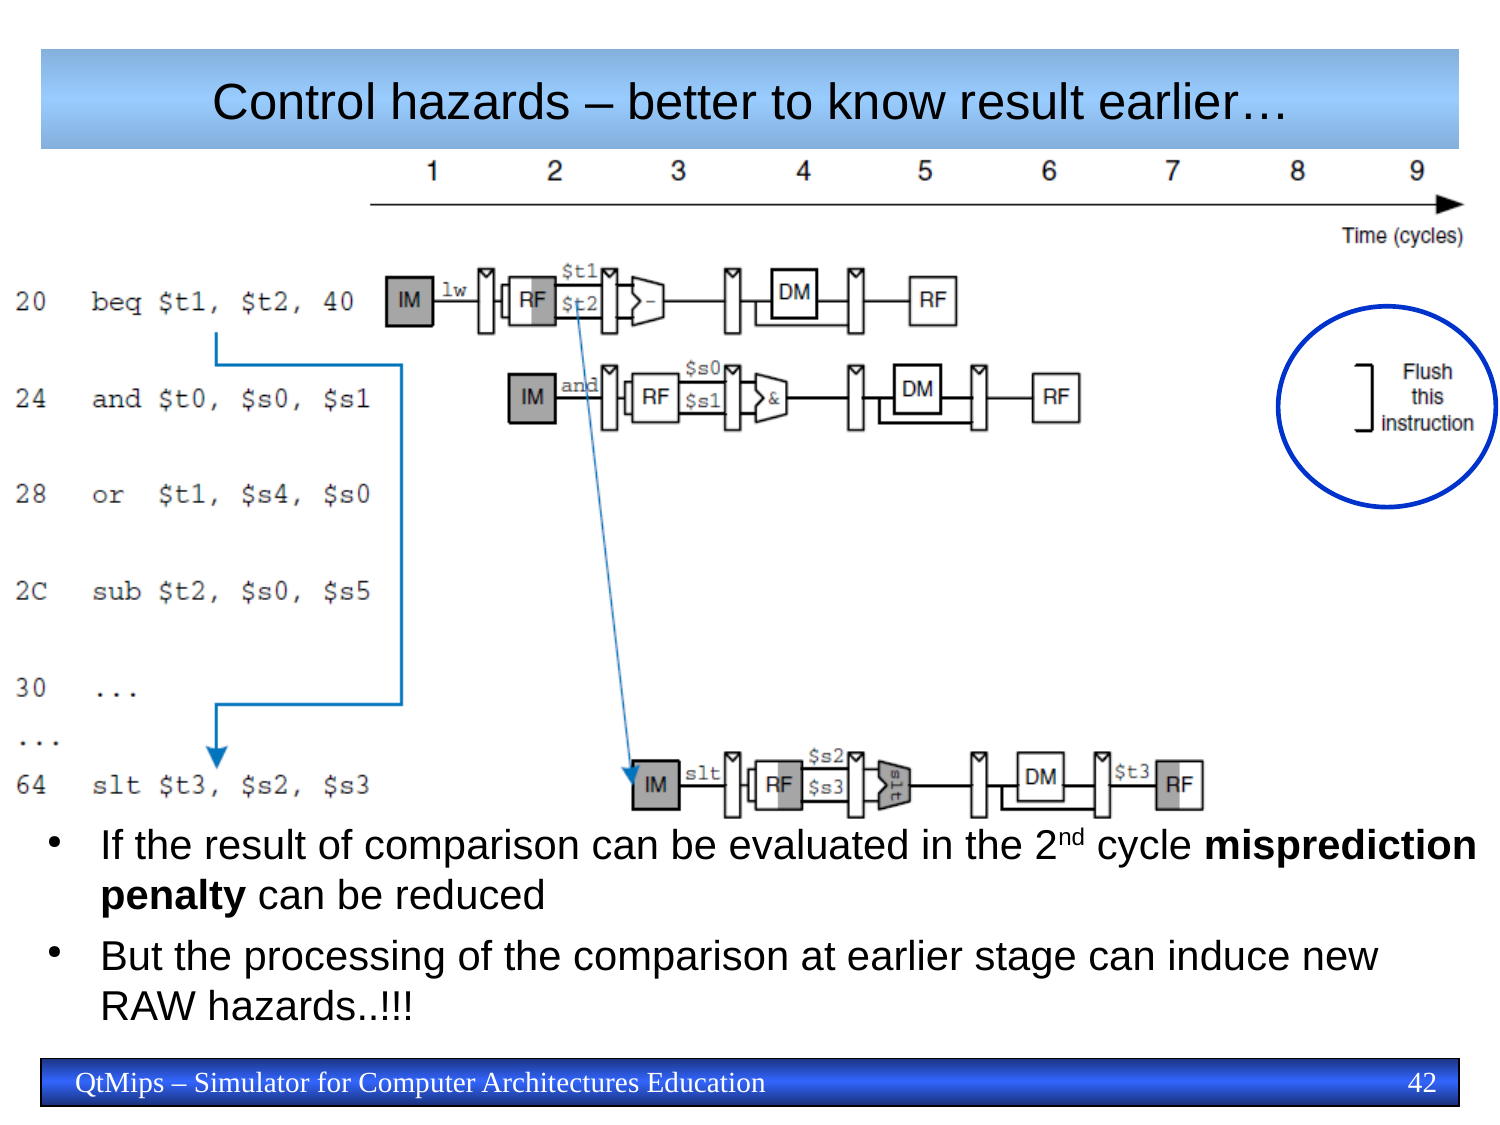

# Control hazards – better to know result earlier…
If the result of comparison can be evaluated in the 2nd cycle misprediction penalty can be reduced
But the processing of the comparison at earlier stage can induce new RAW hazards..!!!
QtMips – Simulator for Computer Architectures Education
42